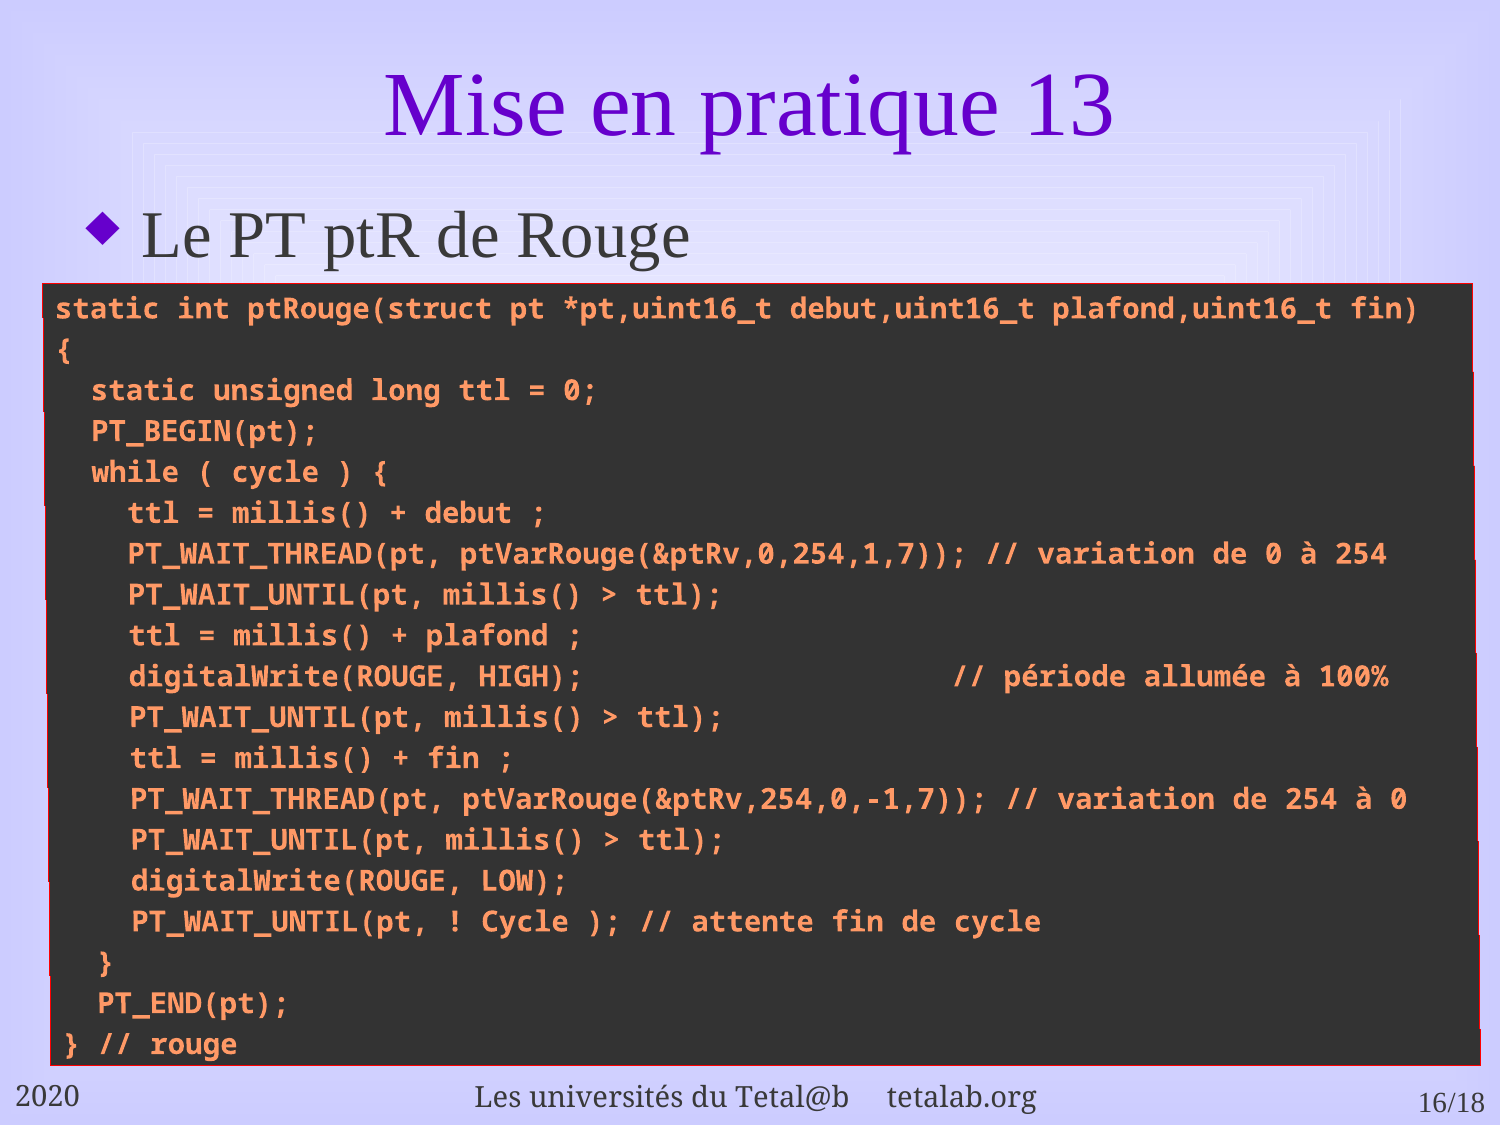

# Mise en pratique 13
Le PT ptR de Rouge
static int ptRouge(struct pt *pt,uint16_t debut,uint16_t plafond,uint16_t fin)
{
 static unsigned long ttl = 0;
 PT_BEGIN(pt);
 while ( cycle ) {
 ttl = millis() + debut ;
 PT_WAIT_THREAD(pt, ptVarRouge(&ptRv,0,254,1,7)); // variation de 0 à 254
 PT_WAIT_UNTIL(pt, millis() > ttl);
 ttl = millis() + plafond ;
 digitalWrite(ROUGE, HIGH); // période allumée à 100%
 PT_WAIT_UNTIL(pt, millis() > ttl);
 ttl = millis() + fin ;
 PT_WAIT_THREAD(pt, ptVarRouge(&ptRv,254,0,-1,7)); // variation de 254 à 0
 PT_WAIT_UNTIL(pt, millis() > ttl);
 digitalWrite(ROUGE, LOW);
 PT_WAIT_UNTIL(pt, ! Cycle ); // attente fin de cycle
 }
 PT_END(pt);
} // rouge
2020
Les universités du Tetal@b tetalab.org
16